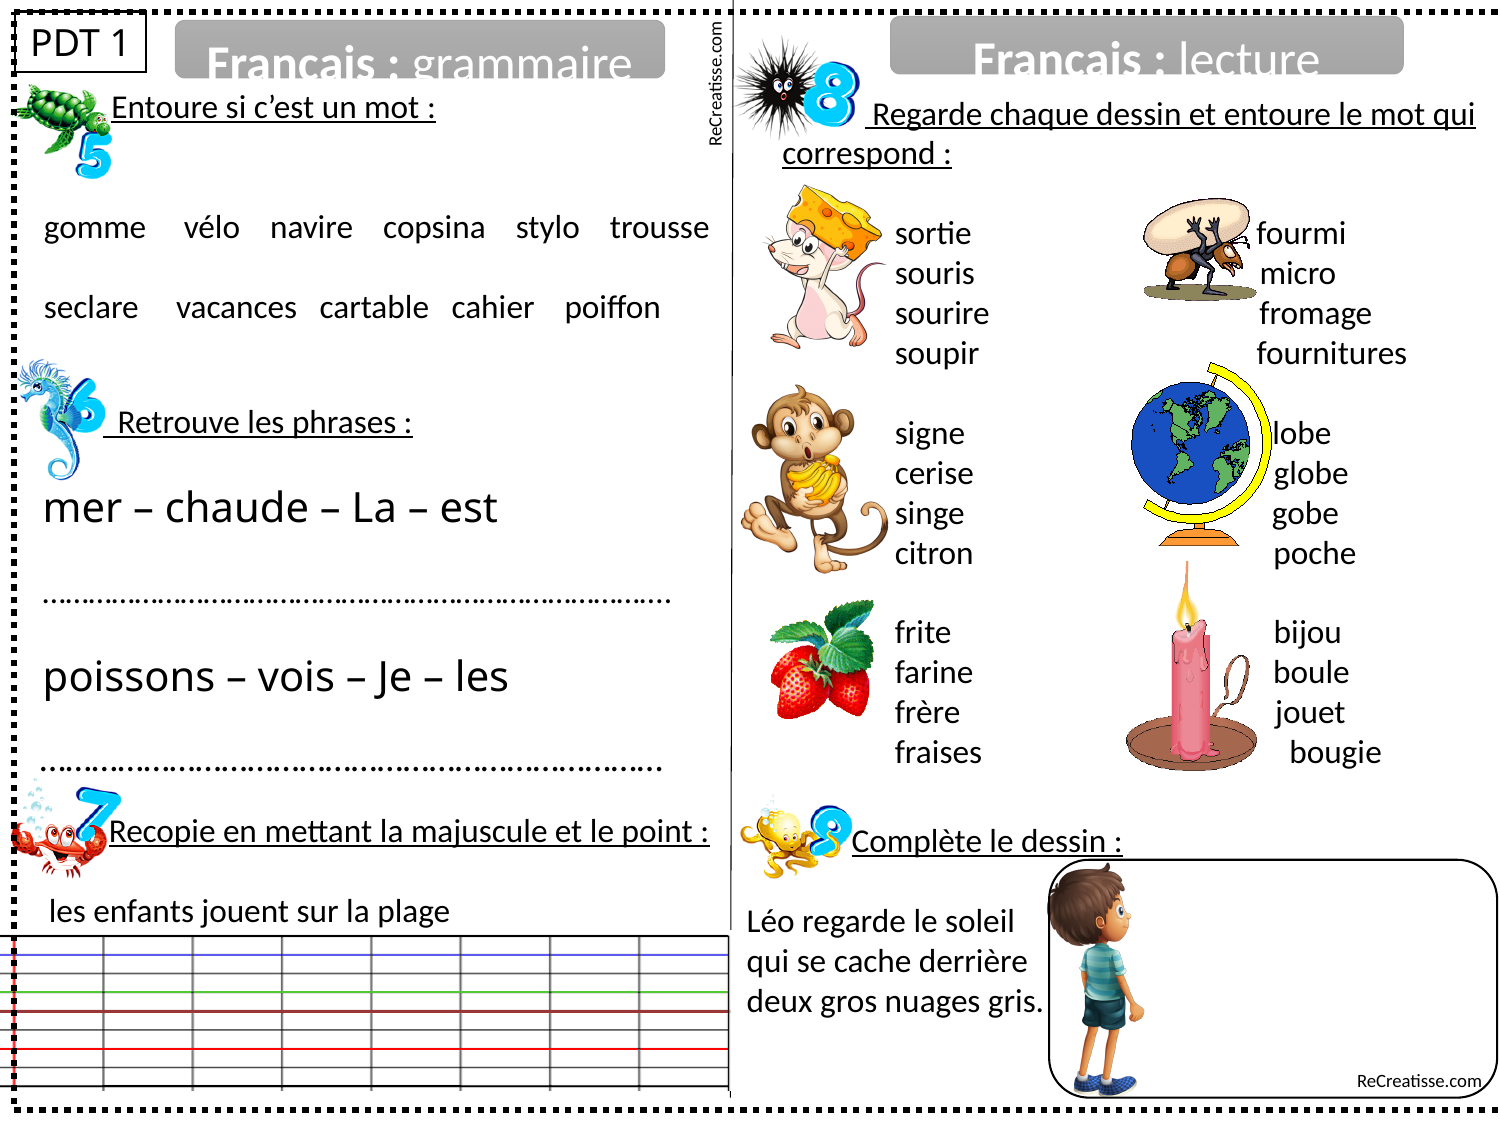

PDT 1
Français : lecture
Français : grammaire
ReCreatisse.com
 Entoure si c’est un mot :
gomme vélo navire copsina stylo trousse
seclare vacances cartable cahier poiffon
 Regarde chaque dessin et entoure le mot qui correspond :
 sortie fourmi
 souris micro
 sourire fromage
 soupir fournitures
 signe lobe
 cerise globe
 singe gobe
 citron poche
 frite bijou
 farine boule
 frère jouet
 fraises bougie
 Retrouve les phrases :
mer – chaude – La – est
……………………………………………………………………….
poissons – vois – Je – les
………………………………………………………………
 Recopie en mettant la majuscule et le point :
 les enfants jouent sur la plage
 Complète le dessin :
Léo regarde le soleil
qui se cache derrière
deux gros nuages gris.
ReCreatisse.com